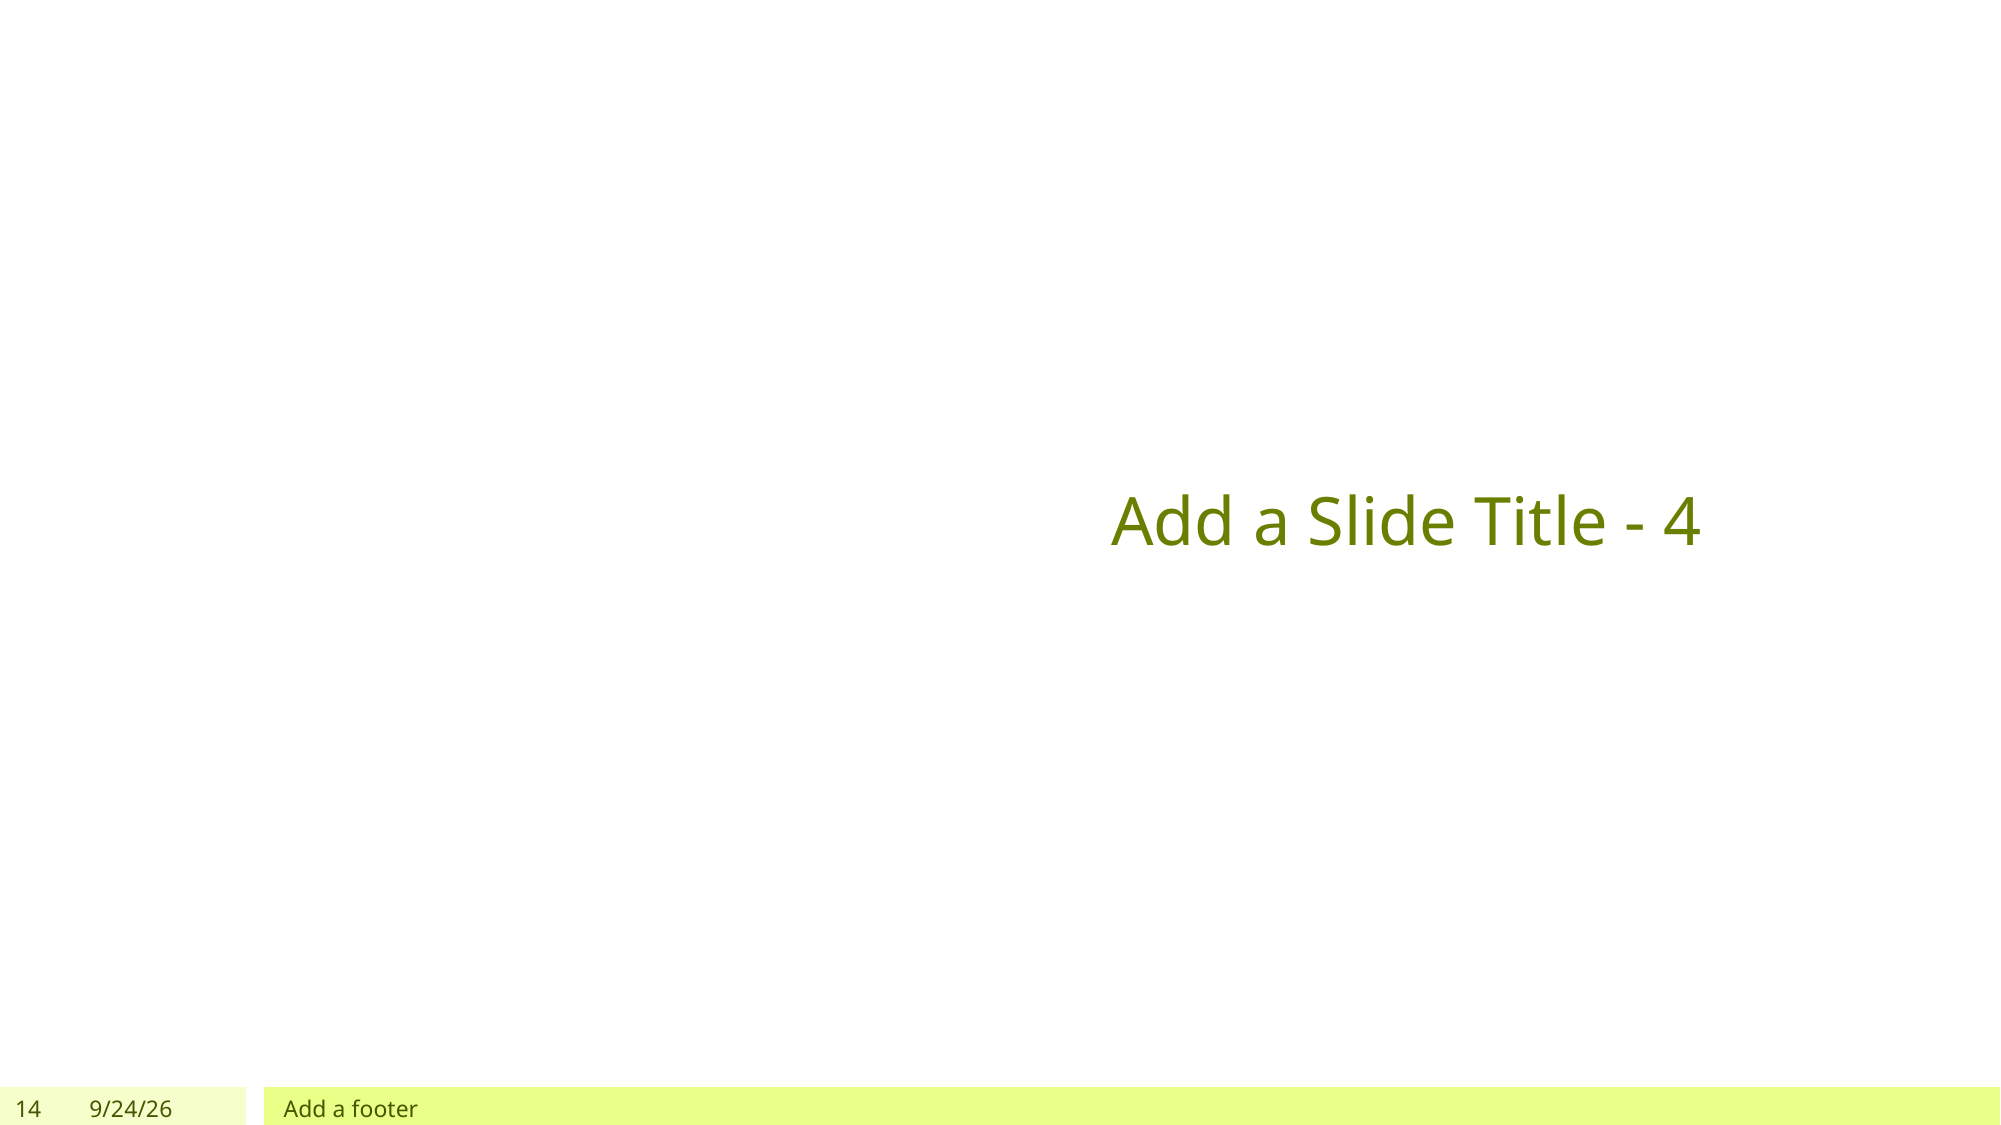

# Add a Slide Title - 4
Add a footer